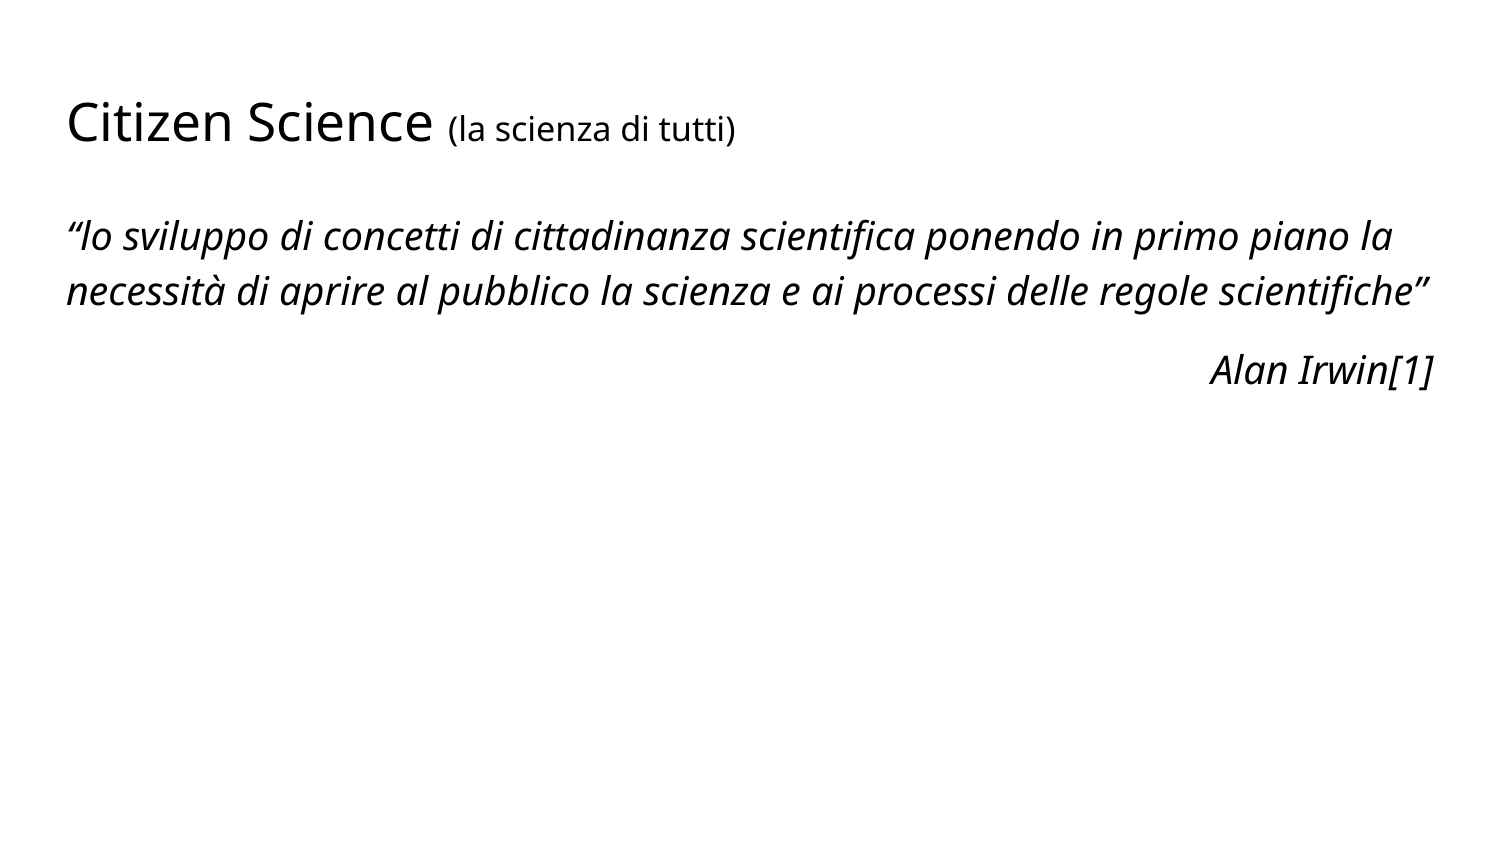

# Citizen Science (la scienza di tutti)
“lo sviluppo di concetti di cittadinanza scientifica ponendo in primo piano la necessità di aprire al pubblico la scienza e ai processi delle regole scientifiche”
Alan Irwin[1]